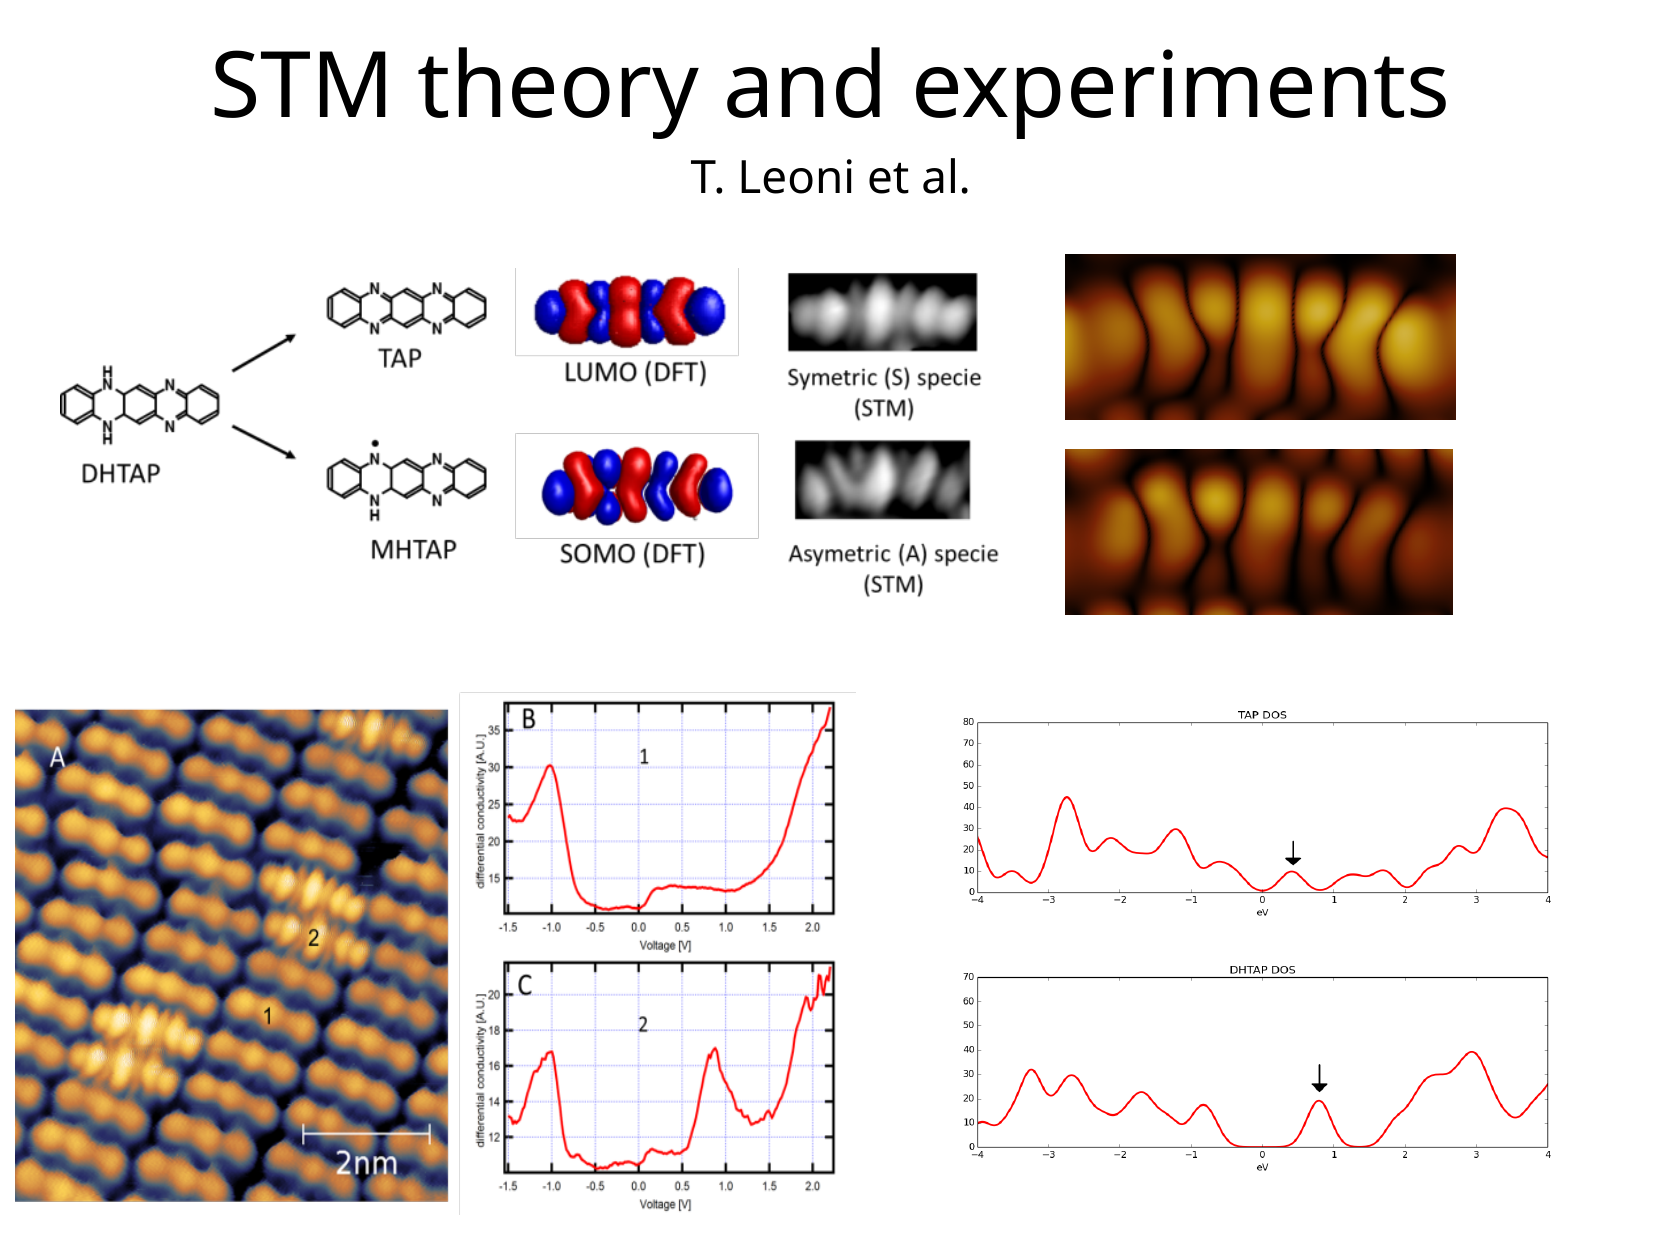

# STM theory and experiments T. Leoni et al.